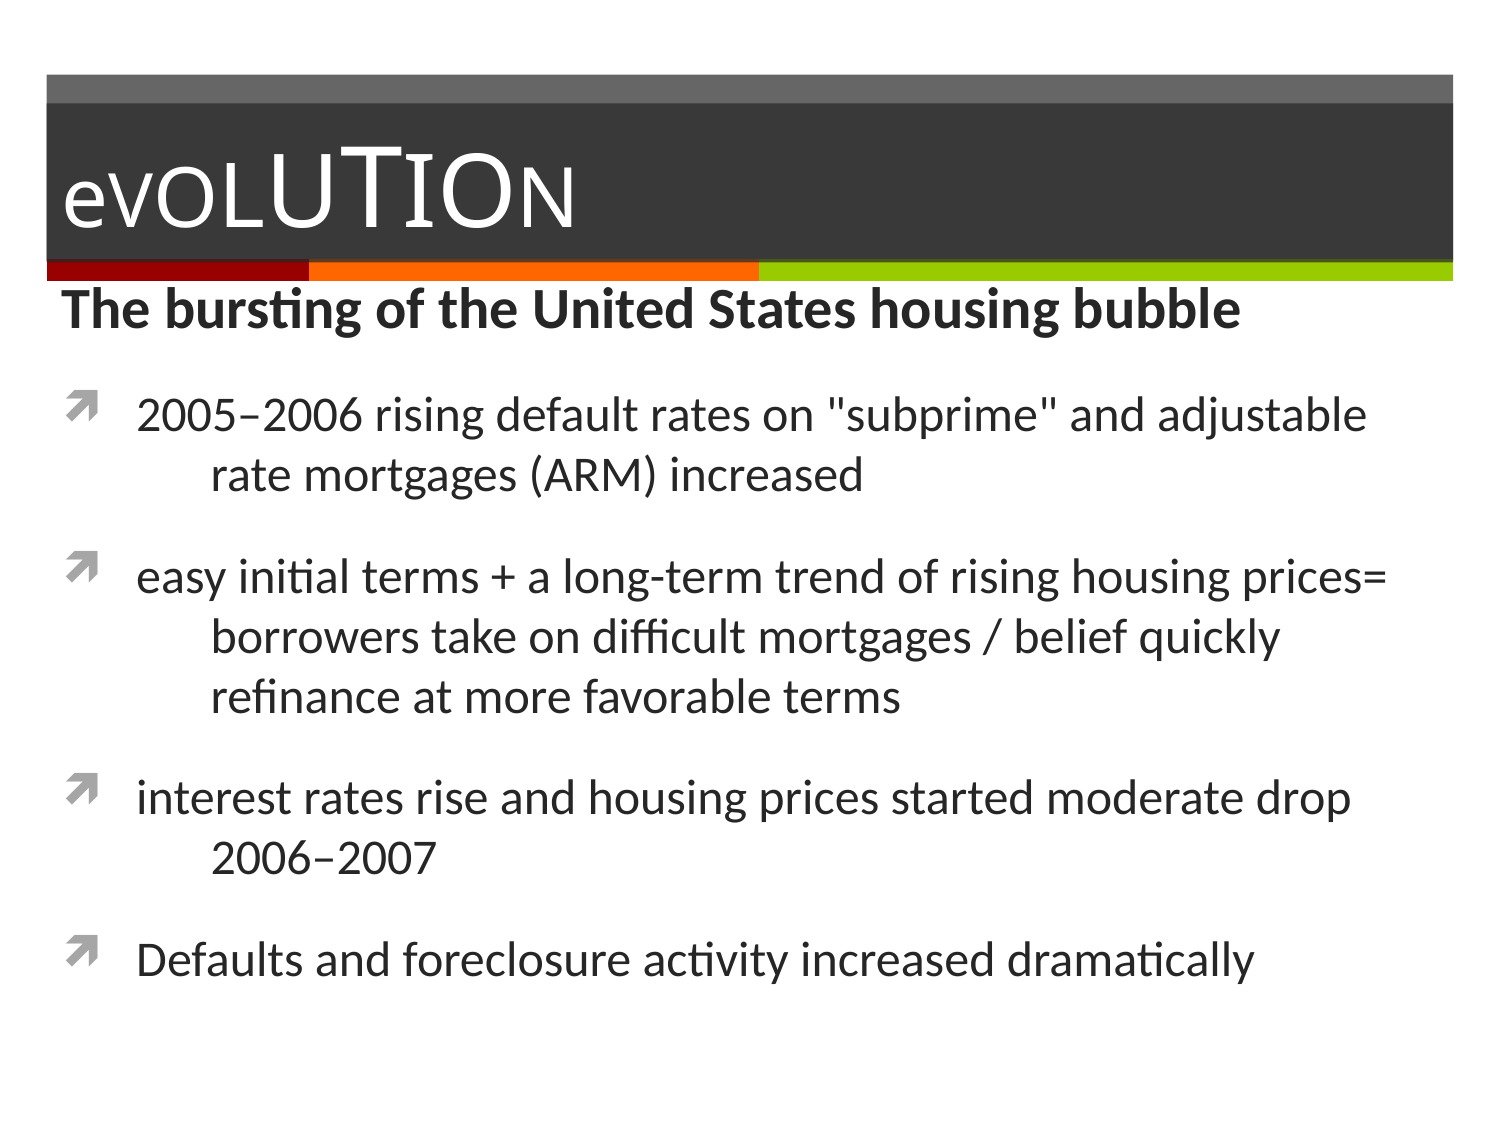

eVOLUTION
The bursting of the United States housing bubble
2005–2006 rising default rates on "subprime" and adjustable rate mortgages (ARM) increased
easy initial terms + a long-term trend of rising housing prices= borrowers take on difficult mortgages / belief quickly refinance at more favorable terms
interest rates rise and housing prices started moderate drop 2006–2007
Defaults and foreclosure activity increased dramatically